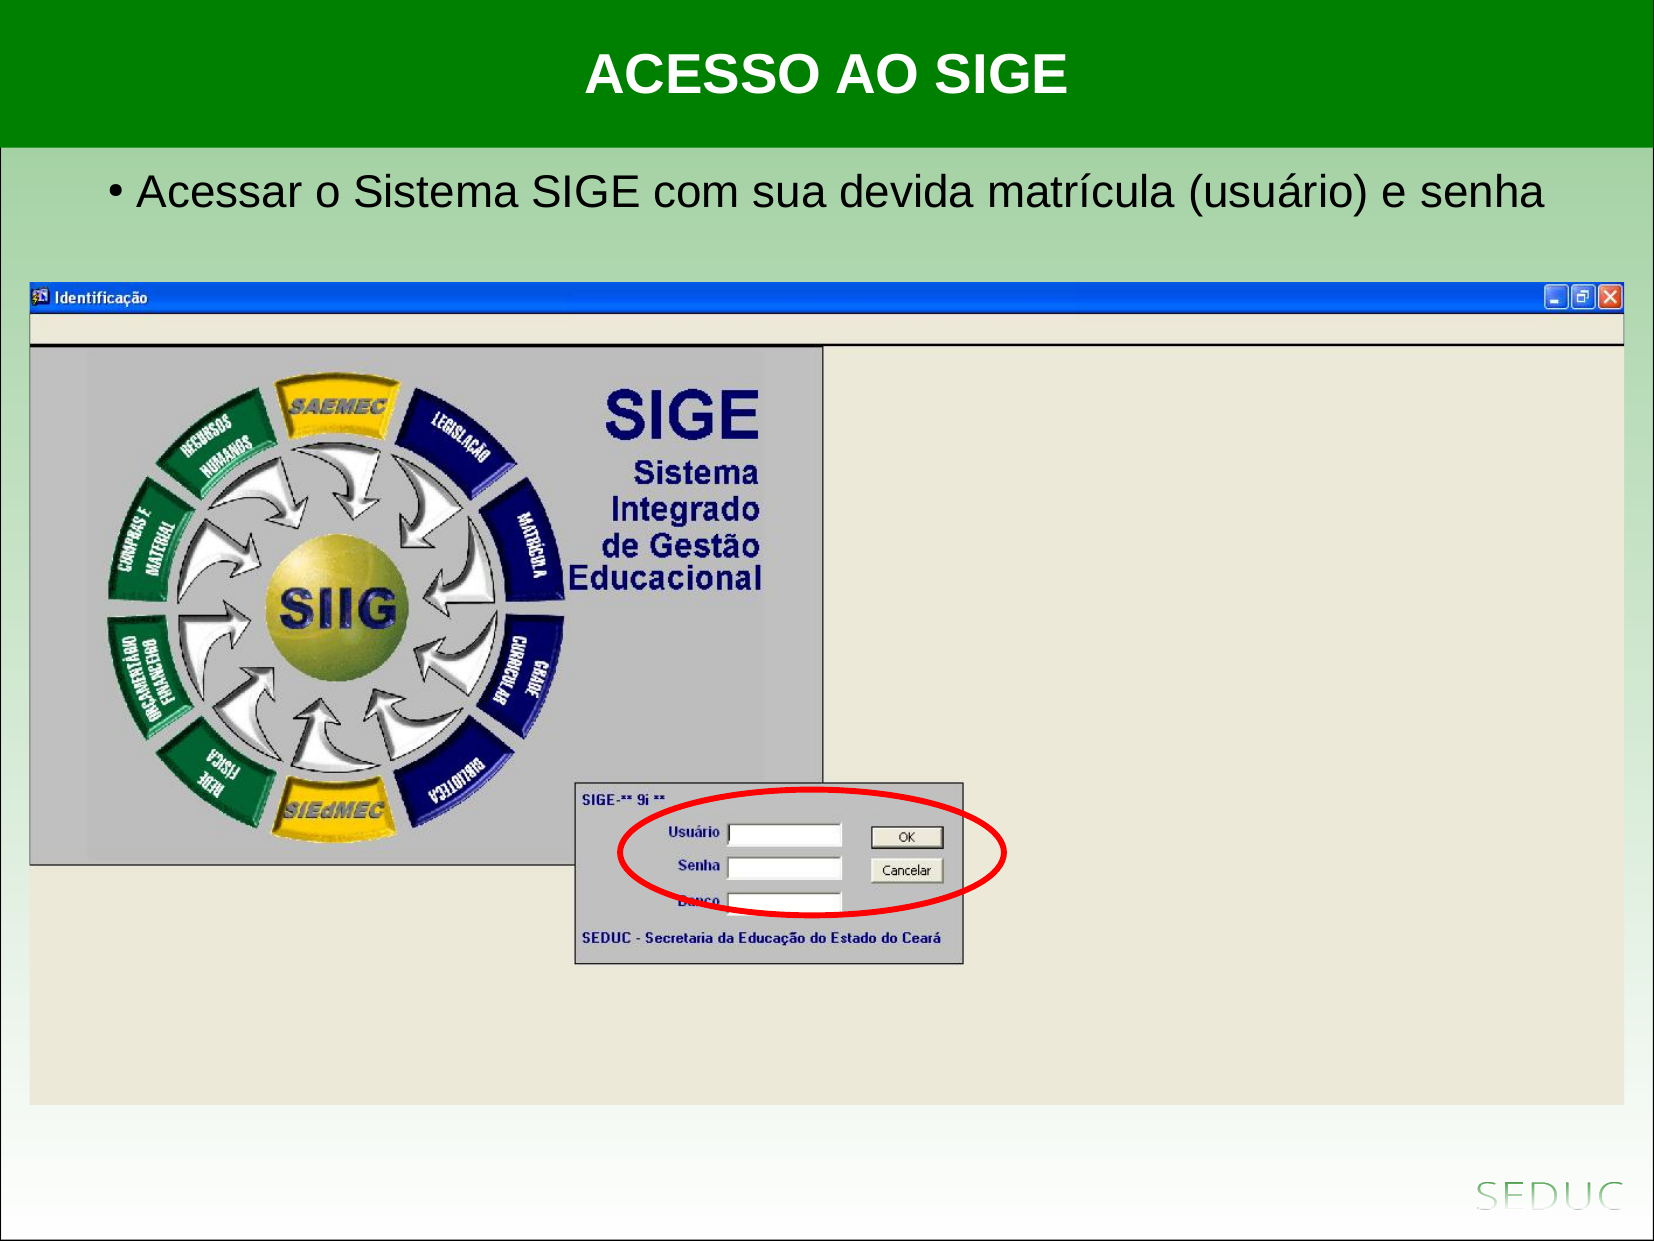

ACESSO AO SIGE
 Acessar o Sistema SIGE com sua devida matrícula (usuário) e senha
SEDUC